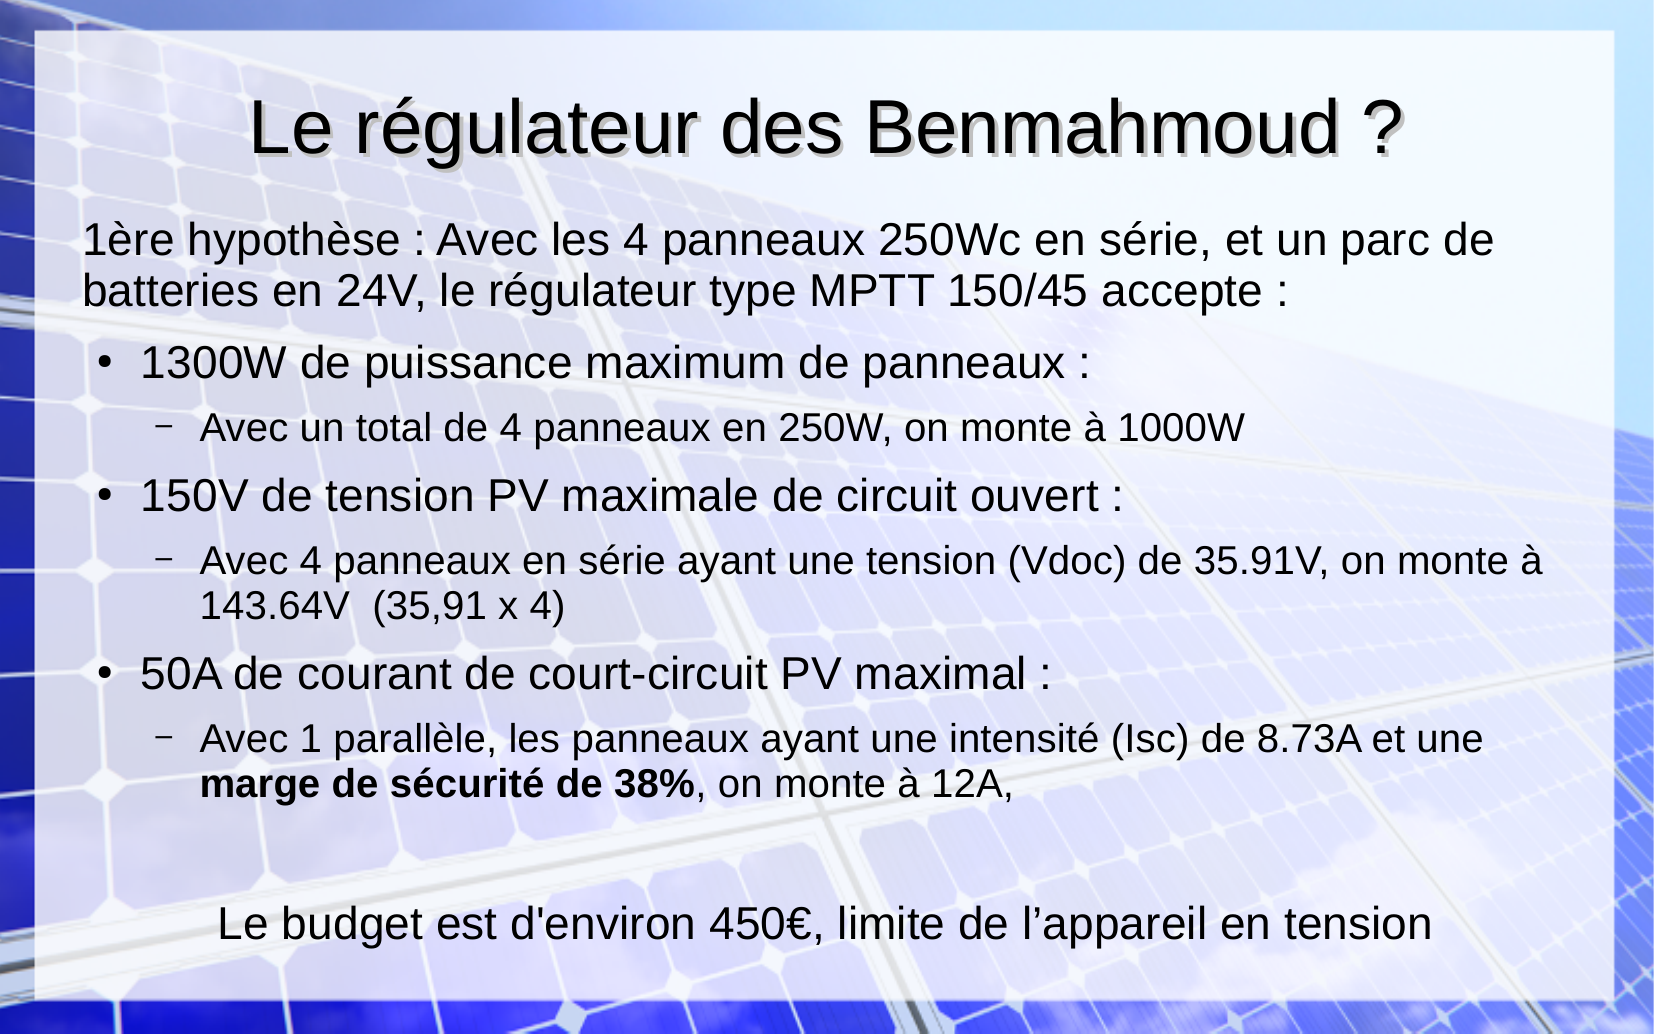

# Le régulateur des Benmahmoud ?
1ère hypothèse : Avec les 4 panneaux 250Wc en série, et un parc de batteries en 24V, le régulateur type MPTT 150/45 accepte :
1300W de puissance maximum de panneaux :
Avec un total de 4 panneaux en 250W, on monte à 1000W
150V de tension PV maximale de circuit ouvert :
Avec 4 panneaux en série ayant une tension (Vdoc) de 35.91V, on monte à 143.64V (35,91 x 4)
50A de courant de court-circuit PV maximal :
Avec 1 parallèle, les panneaux ayant une intensité (Isc) de 8.73A et une marge de sécurité de 38%, on monte à 12A,
Le budget est d'environ 450€, limite de l’appareil en tension